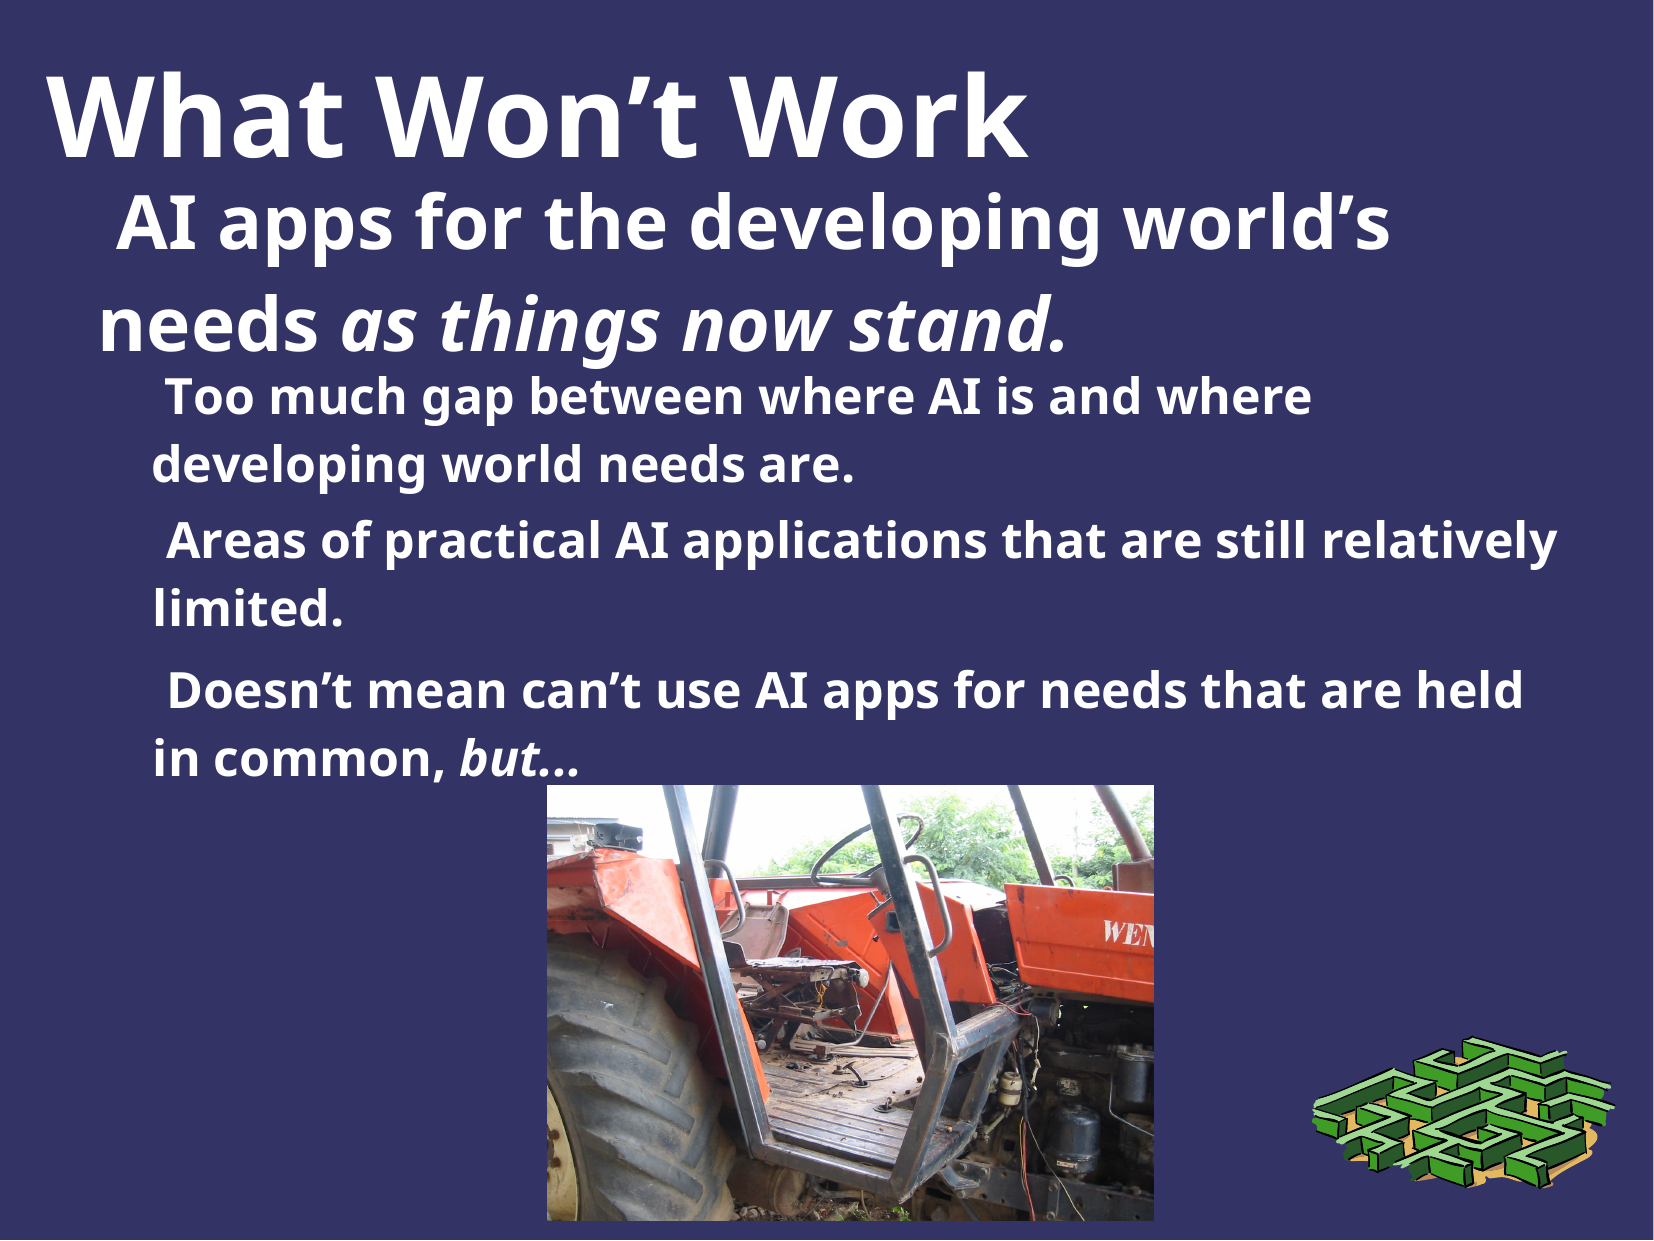

What Won’t Work
 AI apps for the developing world’s needs as things now stand.
 Too much gap between where AI is and where developing world needs are.
 Areas of practical AI applications that are still relatively limited.
 Doesn’t mean can’t use AI apps for needs that are held in common, but...